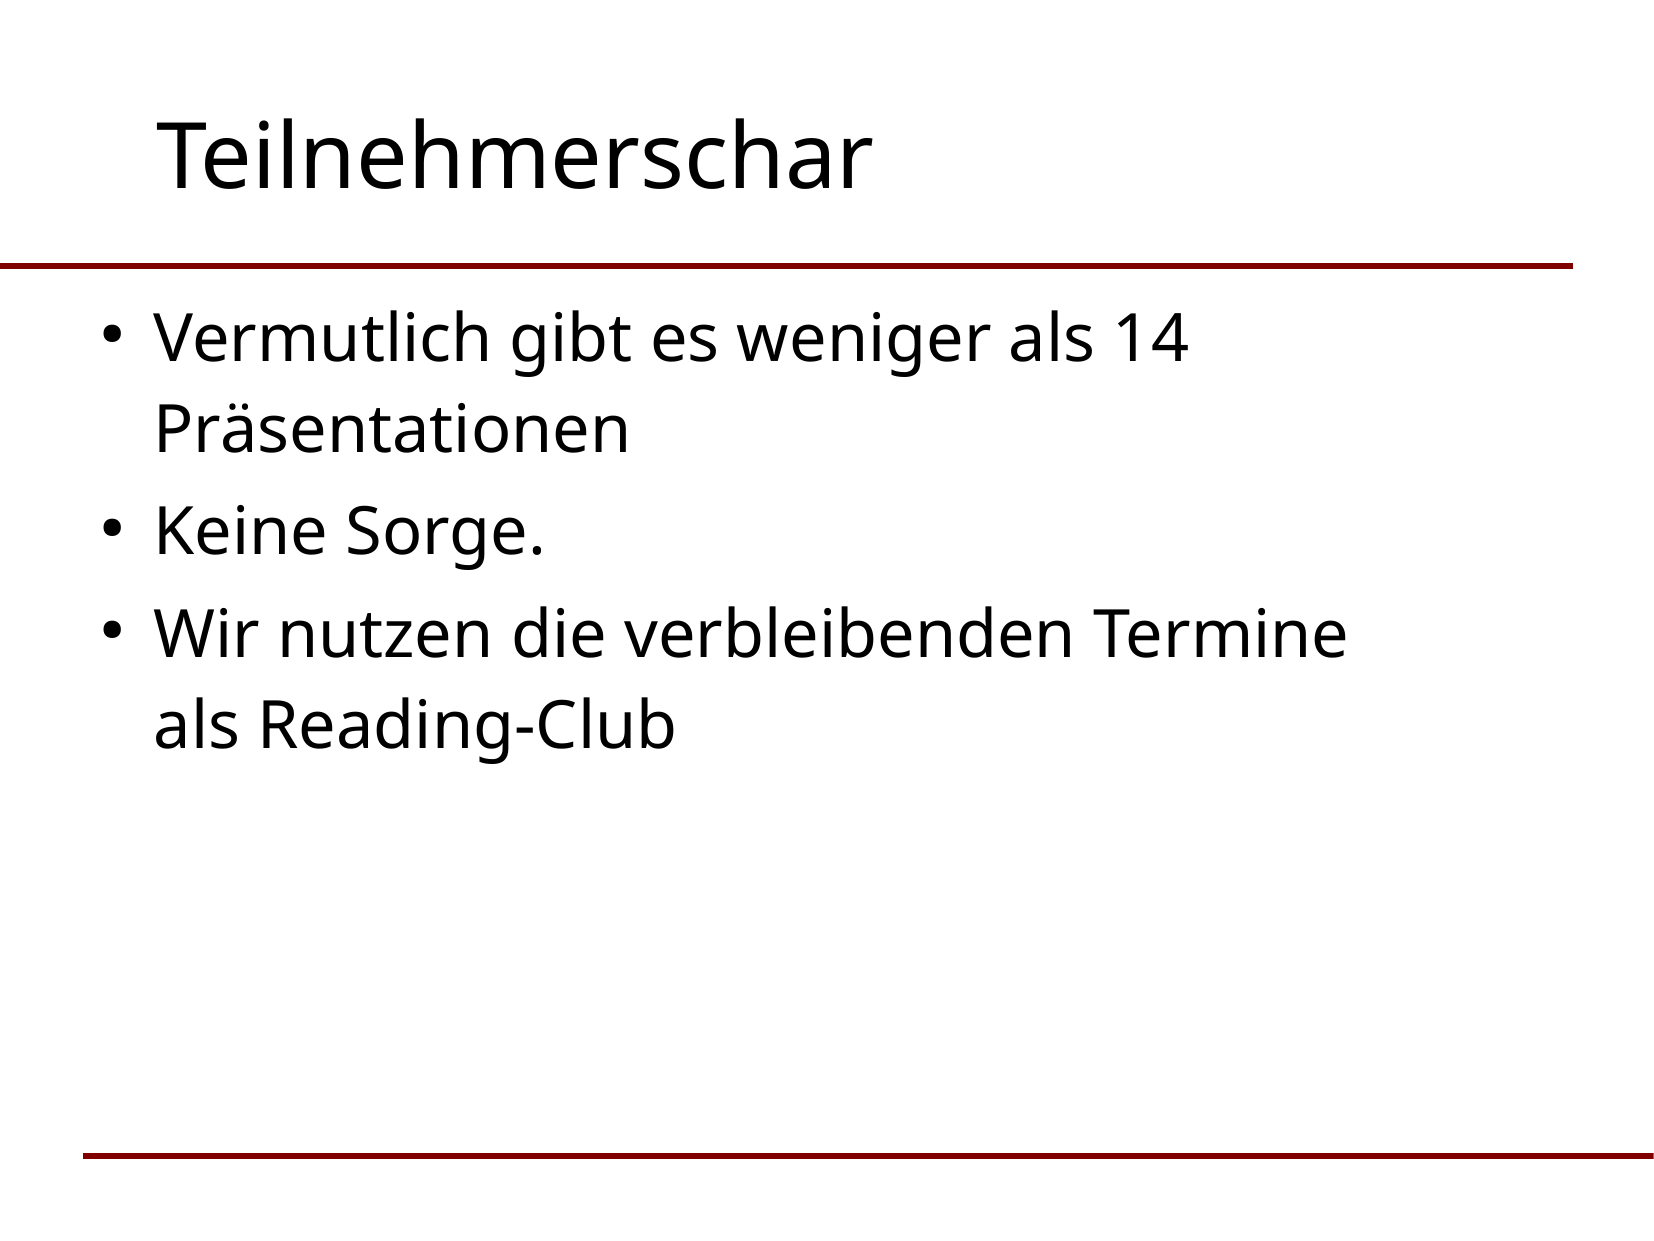

# Teilnehmerschar
Vermutlich gibt es weniger als 14 Präsentationen
Keine Sorge.
Wir nutzen die verbleibenden Termine
als Reading-Club